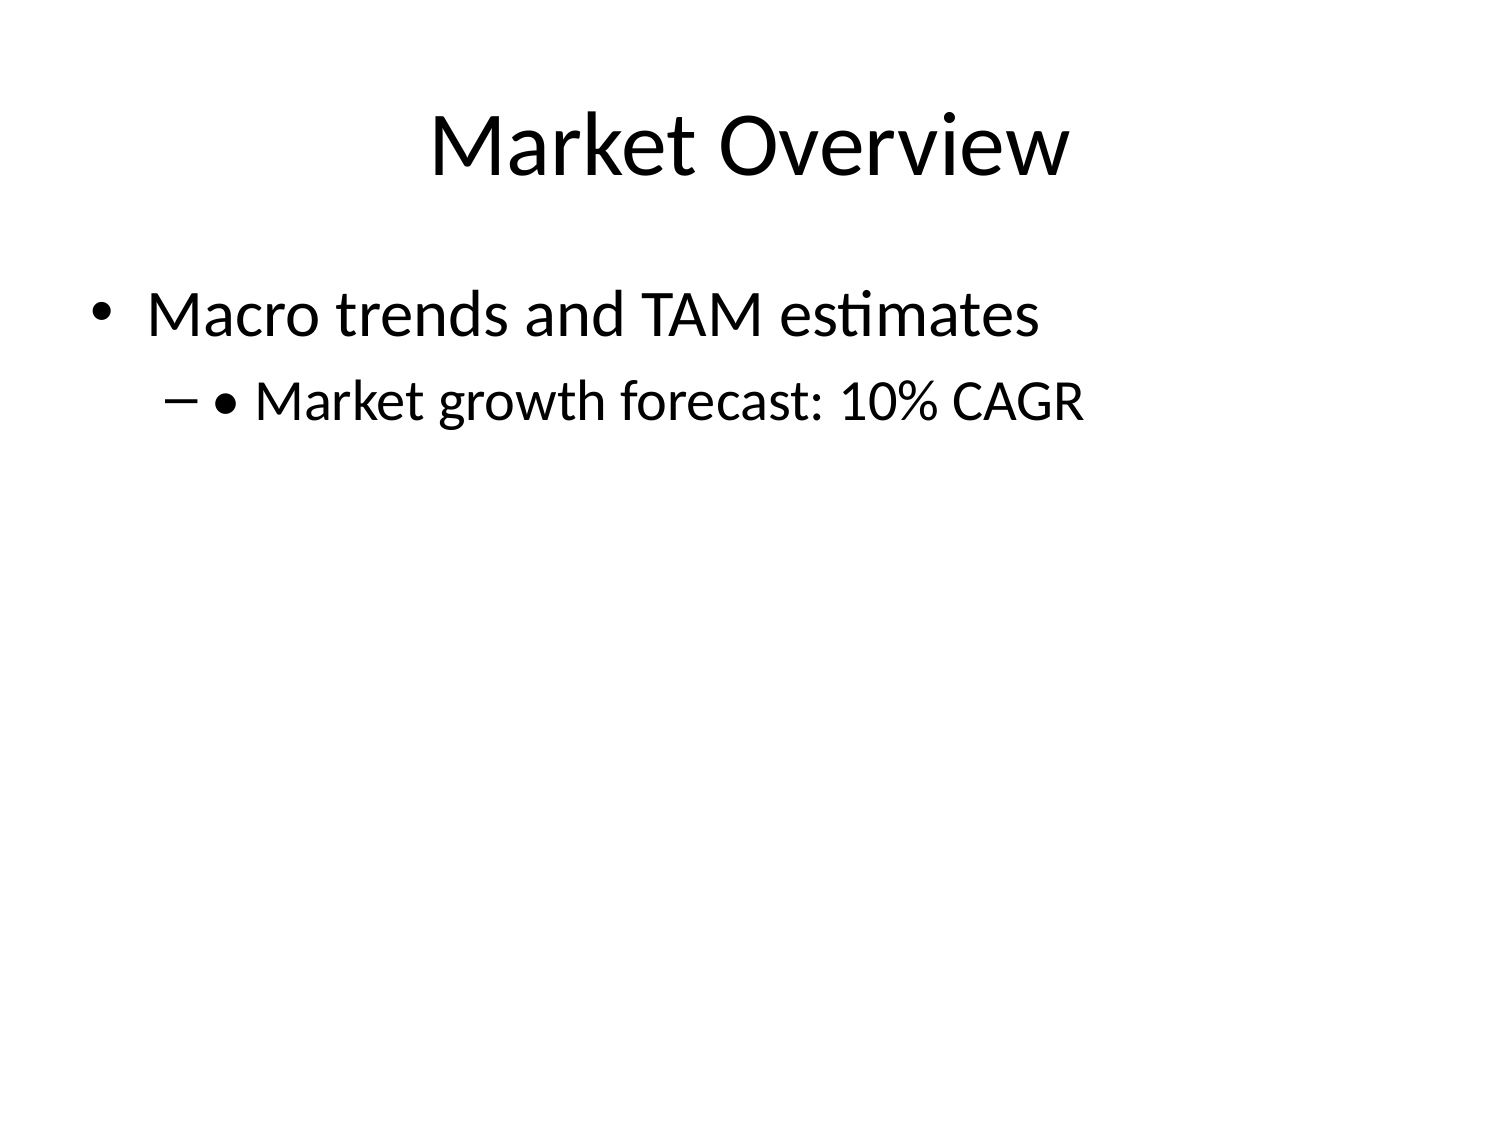

# Market Overview
Macro trends and TAM estimates
• Market growth forecast: 10% CAGR